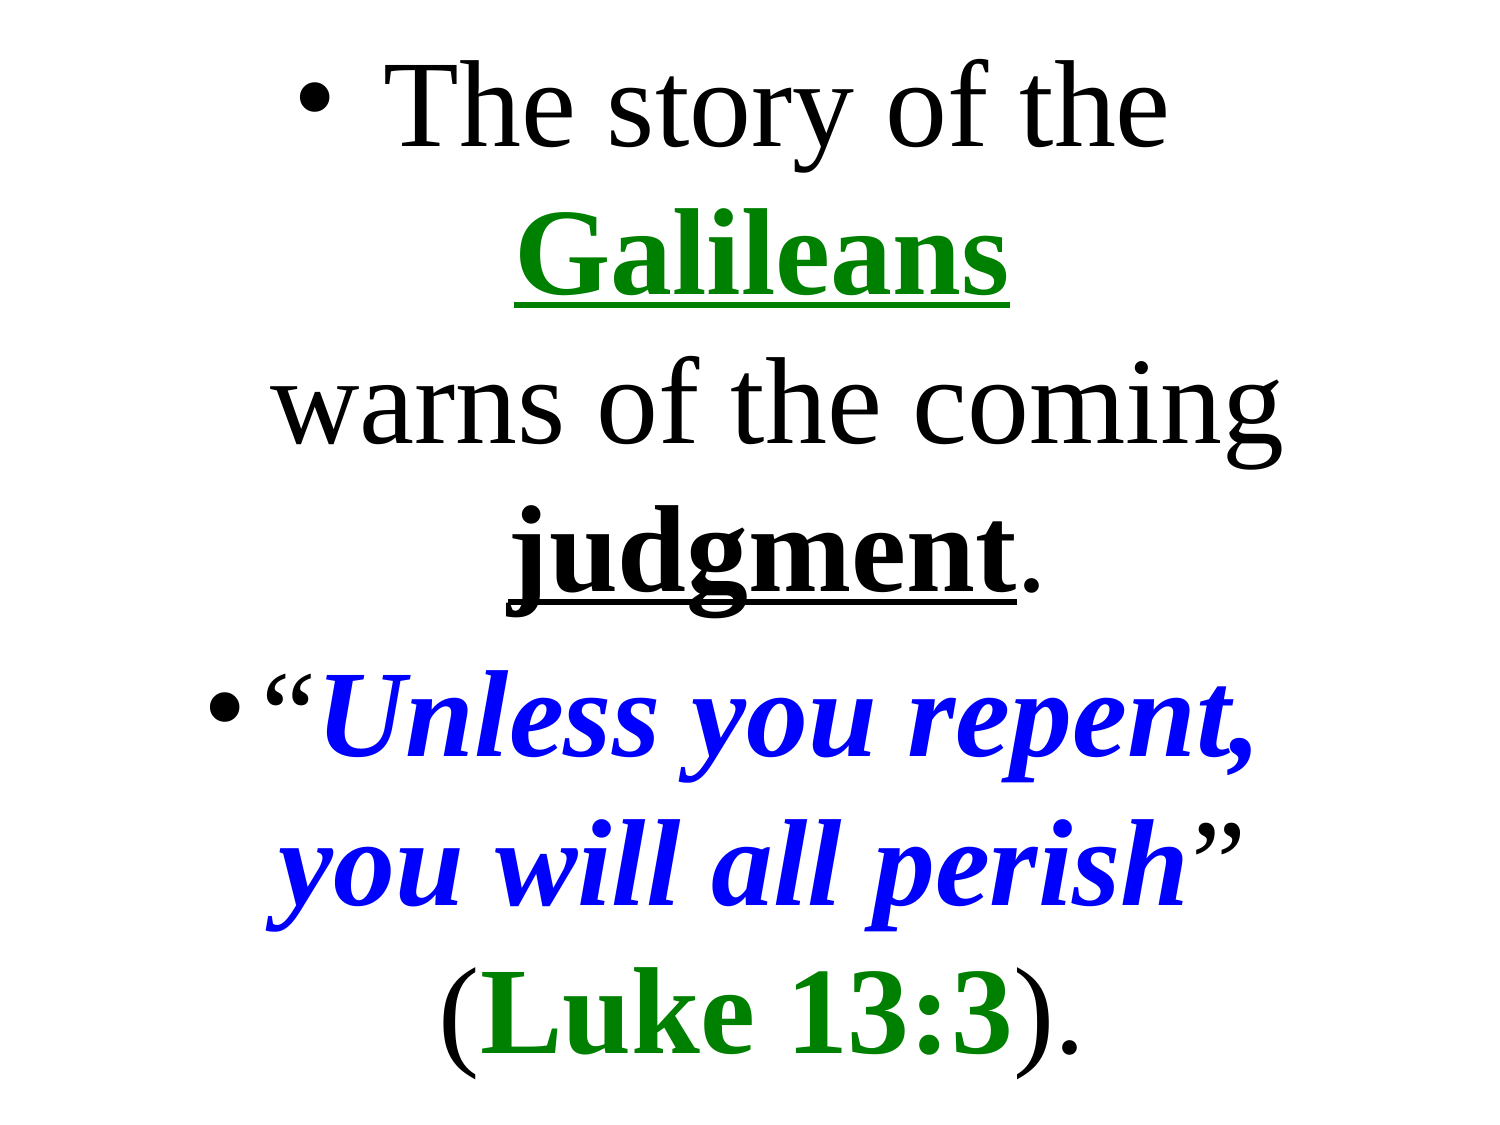

# The story of the Galileans warns of the coming judgment.
“Unless you repent,
you will all perish” 
(Luke 13:3).